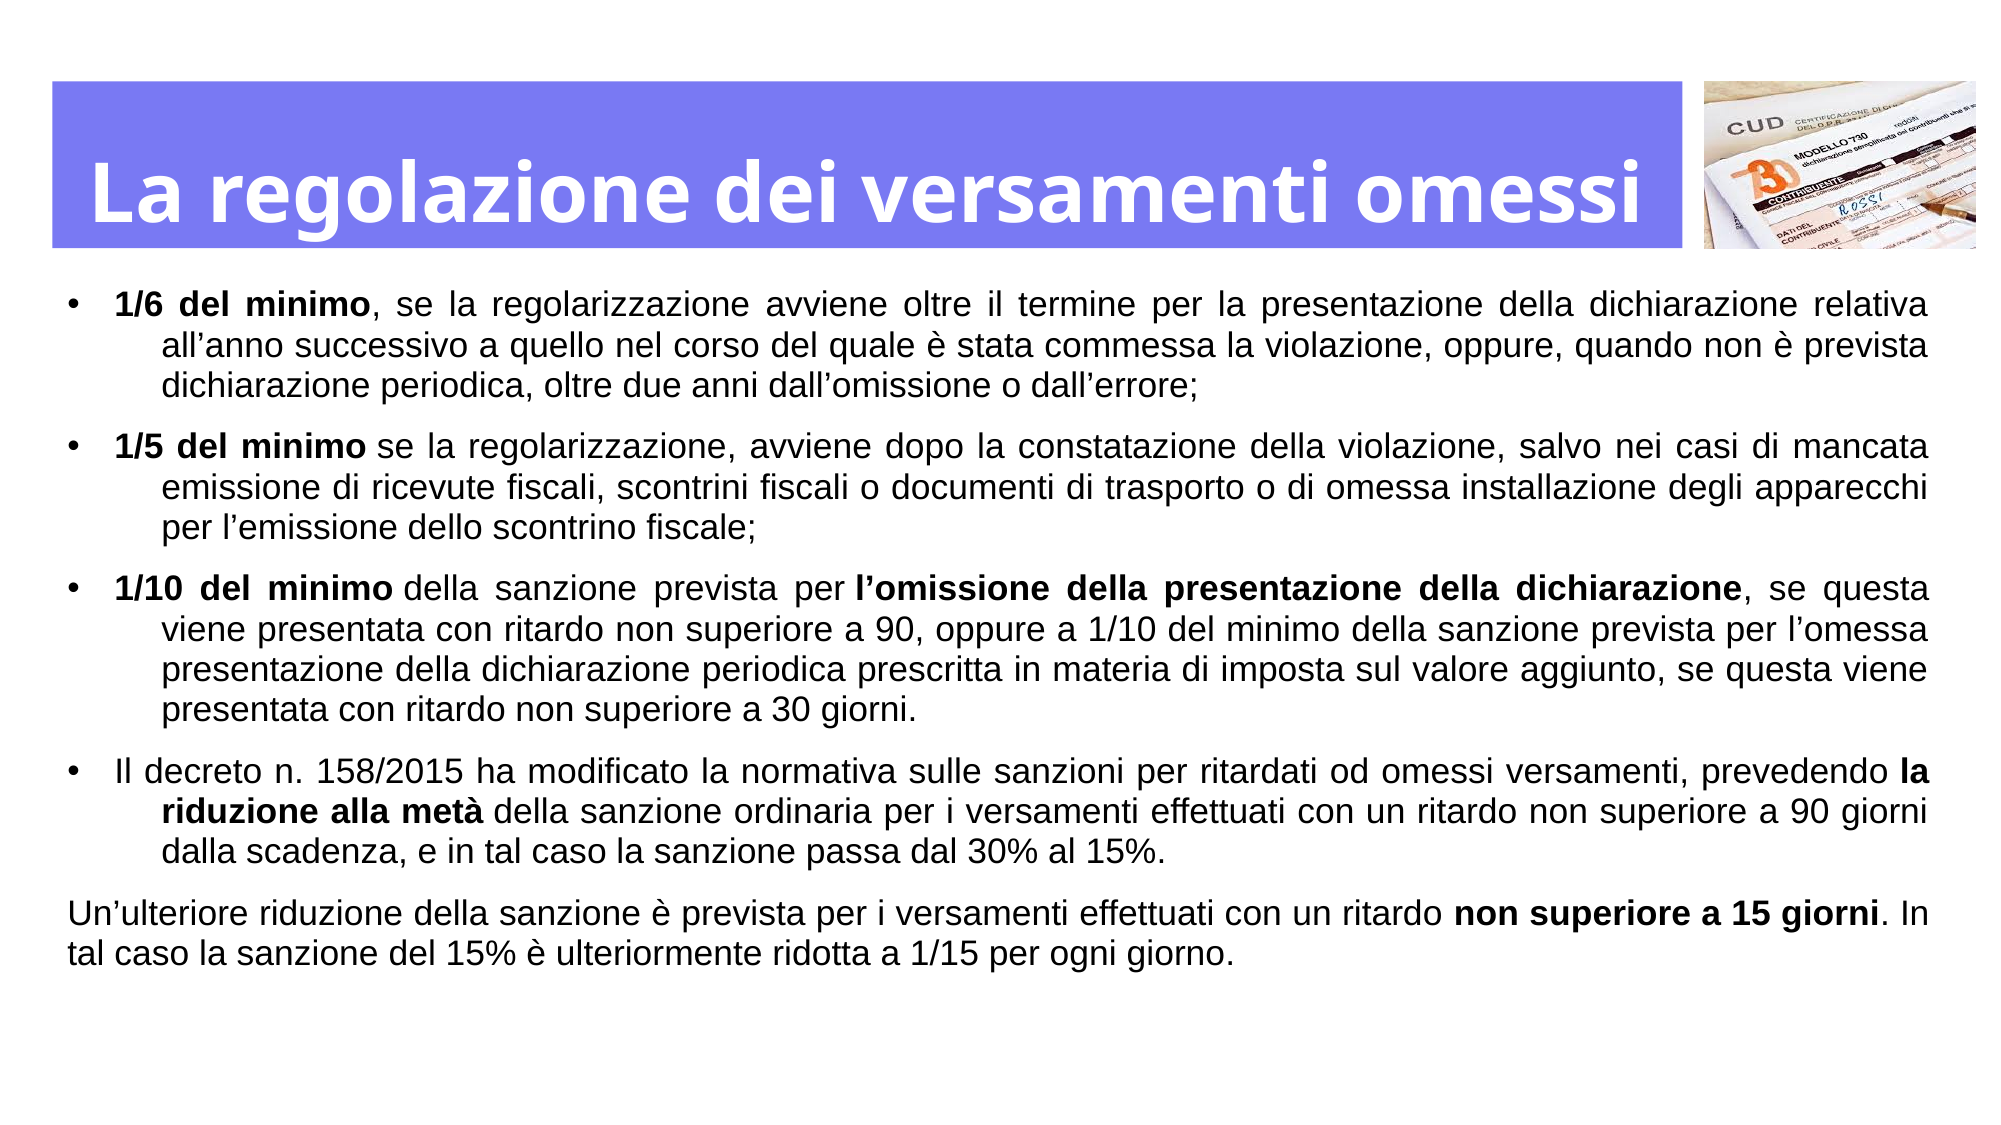

La regolazione dei versamenti omessi
# 1/6 del minimo, se la regolarizzazione avviene oltre il termine per la presentazione della dichiarazione relativa all’anno successivo a quello nel corso del quale è stata commessa la violazione, oppure, quando non è prevista dichiarazione periodica, oltre due anni dall’omissione o dall’errore;
1/5 del minimo se la regolarizzazione, avviene dopo la constatazione della violazione, salvo nei casi di mancata emissione di ricevute fiscali, scontrini fiscali o documenti di trasporto o di omessa installazione degli apparecchi per l’emissione dello scontrino fiscale;
1/10 del minimo della sanzione prevista per l’omissione della presentazione della dichiarazione, se questa viene presentata con ritardo non superiore a 90, oppure a 1/10 del minimo della sanzione prevista per l’omessa presentazione della dichiarazione periodica prescritta in materia di imposta sul valore aggiunto, se questa viene presentata con ritardo non superiore a 30 giorni.
Il decreto n. 158/2015 ha modificato la normativa sulle sanzioni per ritardati od omessi versamenti, prevedendo la riduzione alla metà della sanzione ordinaria per i versamenti effettuati con un ritardo non superiore a 90 giorni dalla scadenza, e in tal caso la sanzione passa dal 30% al 15%.
Un’ulteriore riduzione della sanzione è prevista per i versamenti effettuati con un ritardo non superiore a 15 giorni. In tal caso la sanzione del 15% è ulteriormente ridotta a 1/15 per ogni giorno.